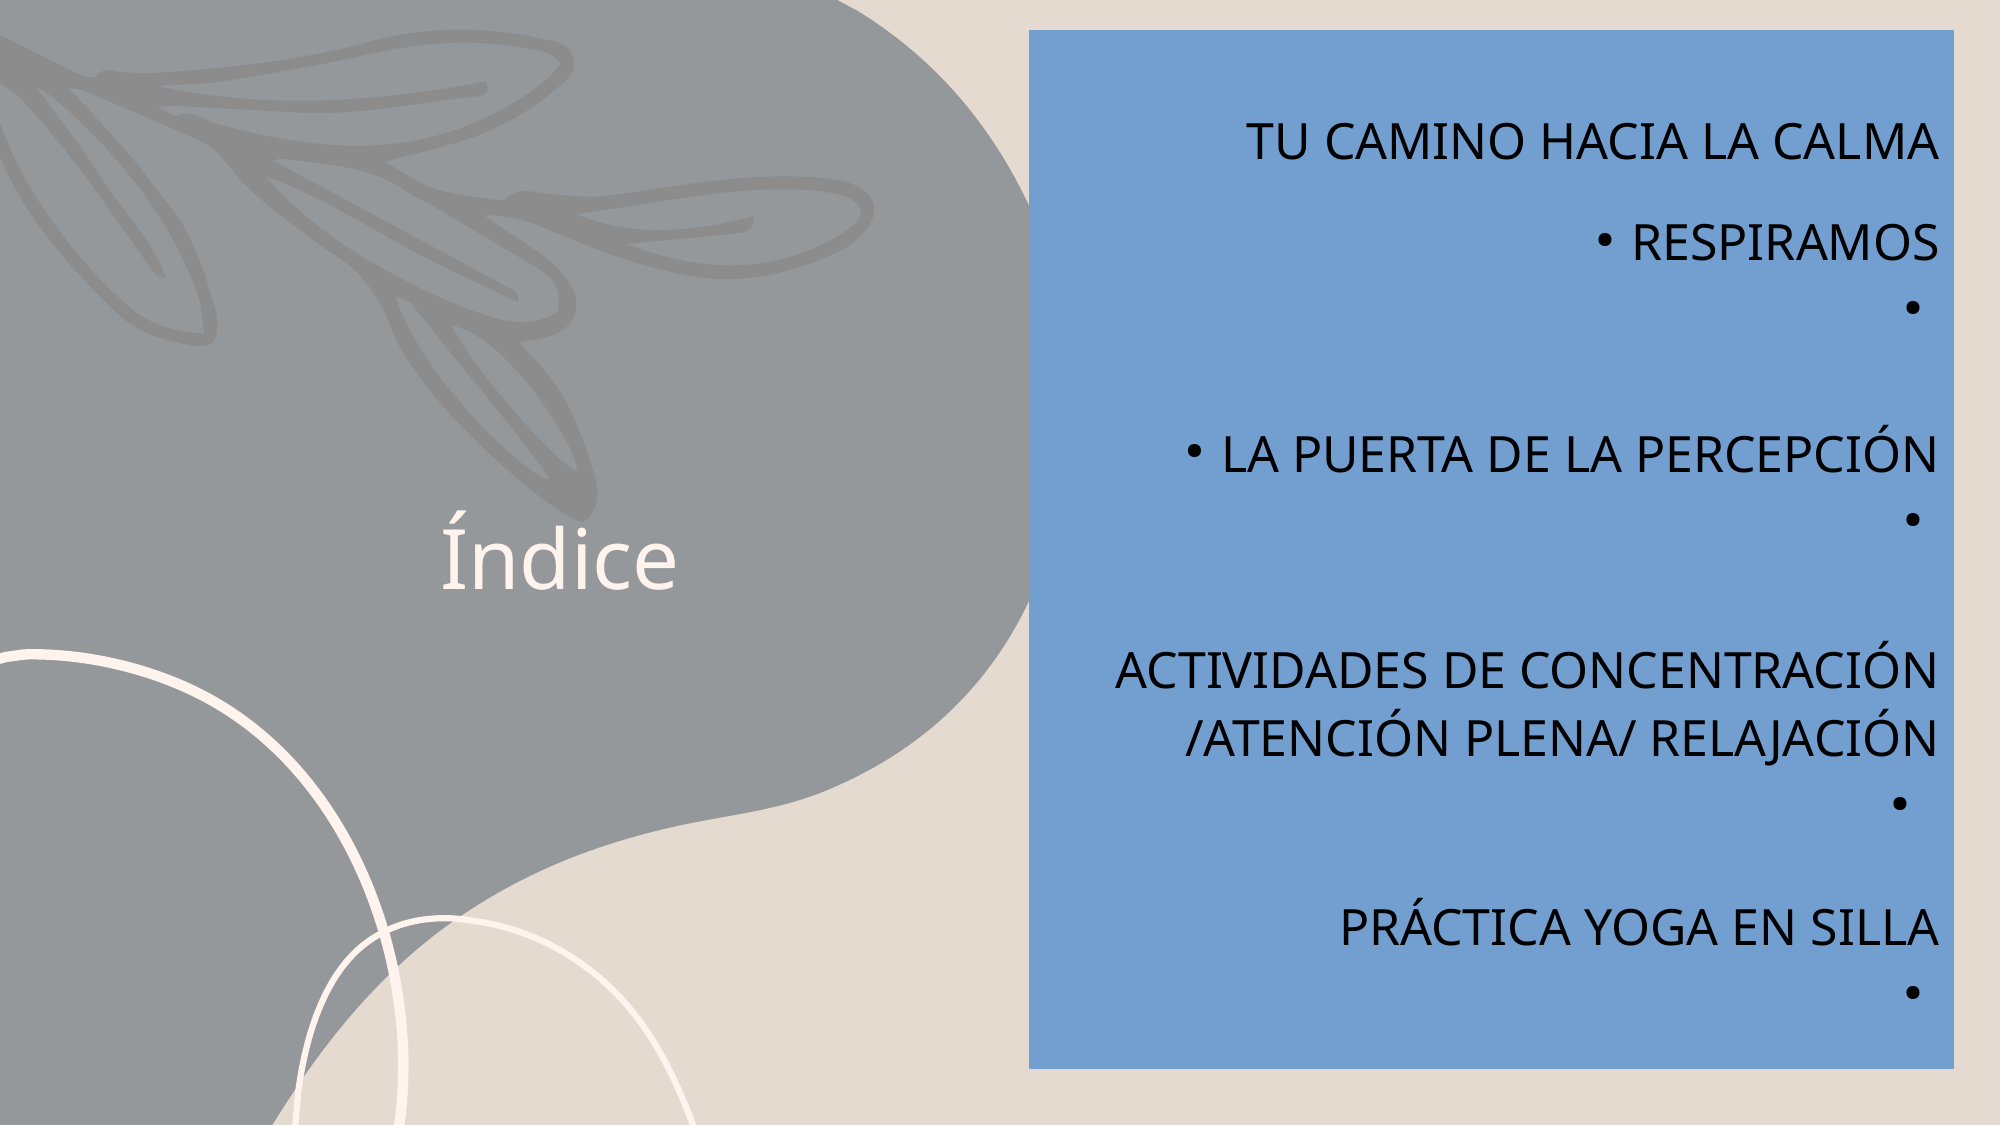

| TU CAMINO HACIA LA CALMA |
| --- |
| RESPIRAMOS |
| LA PUERTA DE LA PERCEPCIÓN |
| ACTIVIDADES DE CONCENTRACIÓN /ATENCIÓN PLENA/ RELAJACIÓN |
| PRÁCTICA YOGA EN SILLA |
# Índice